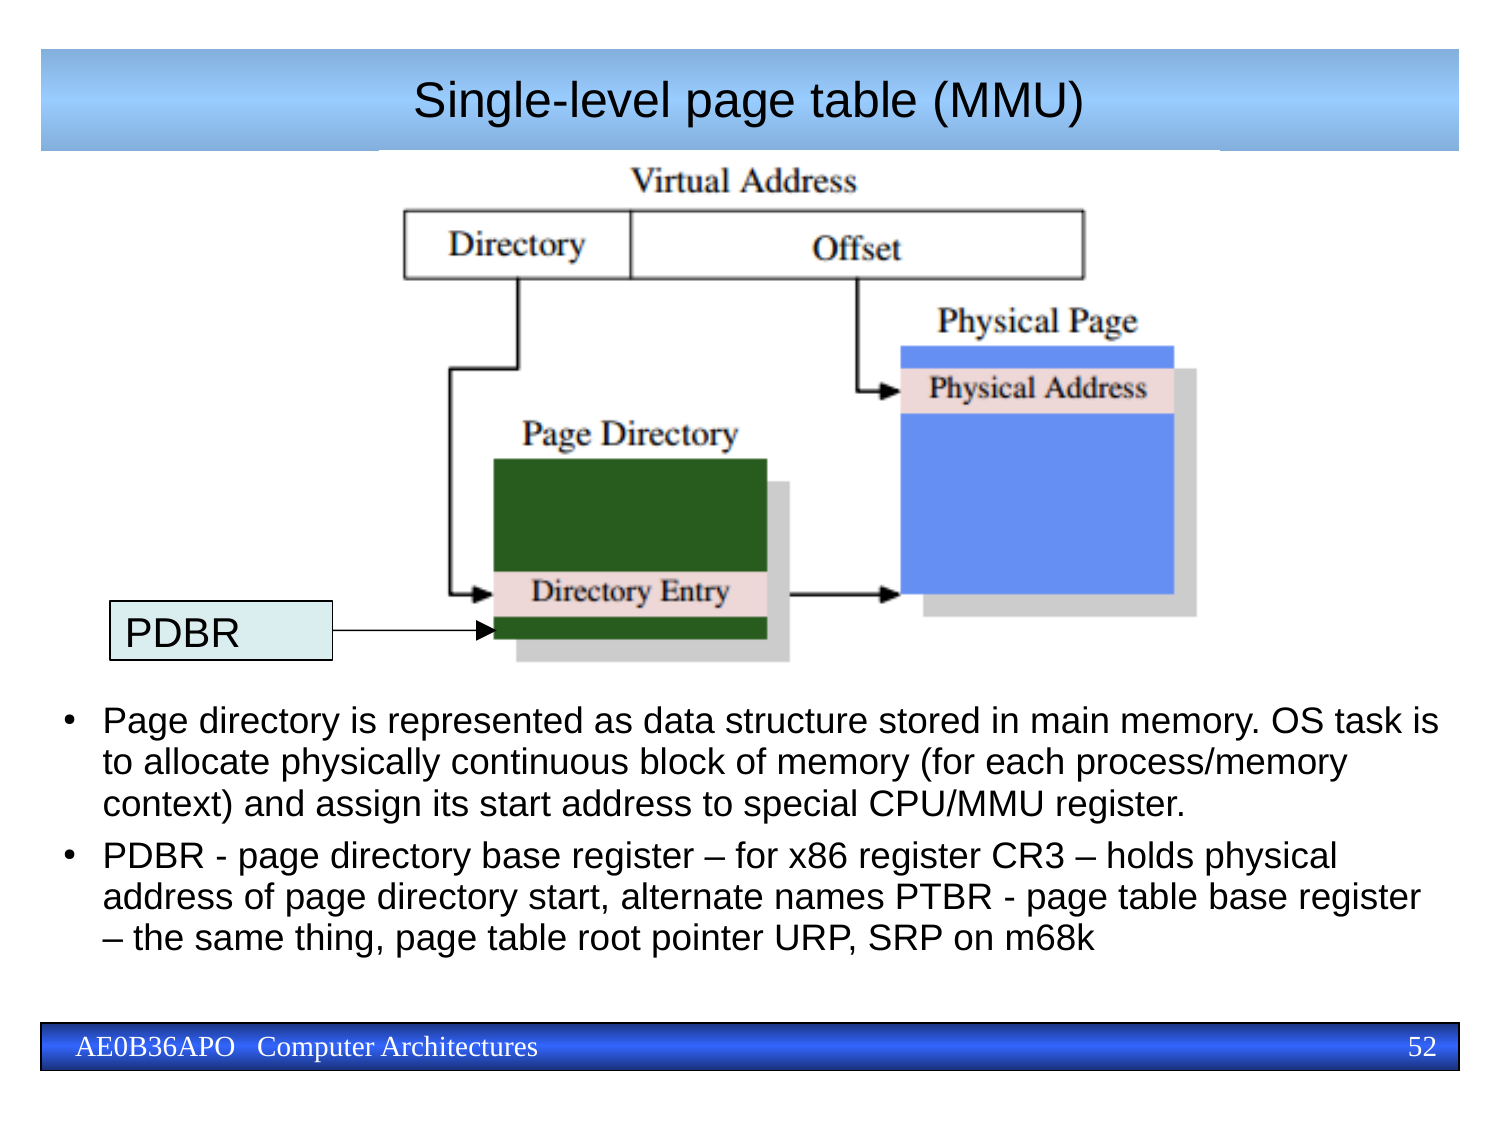

# Single-level page table (MMU)
PDBR
Page directory is represented as data structure stored in main memory. OS task is to allocate physically continuous block of memory (for each process/memory context) and assign its start address to special CPU/MMU register.
PDBR - page directory base register – for x86 register CR3 – holds physical address of page directory start, alternate names PTBR - page table base register – the same thing, page table root pointer URP, SRP on m68k
AE0B36APO Computer Architectures
52